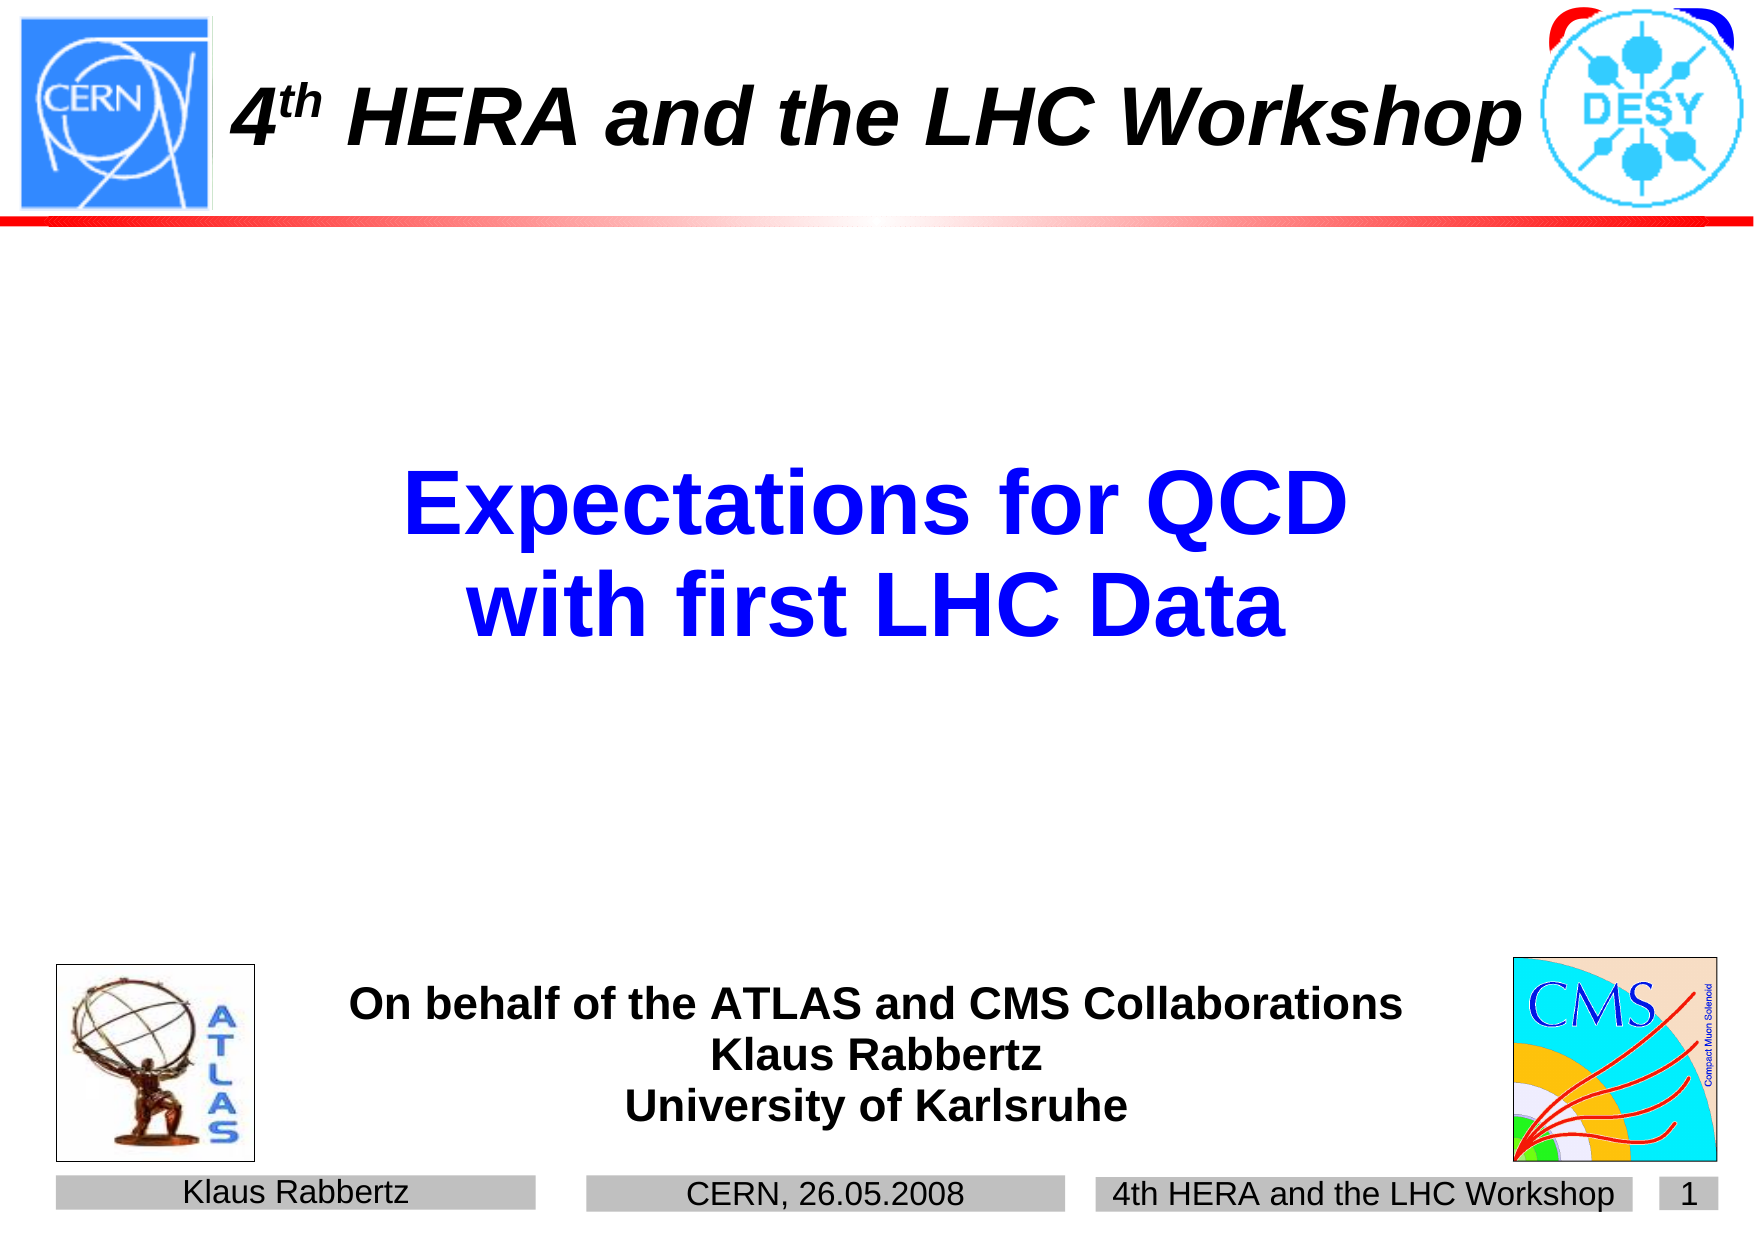

# 4th HERA and the LHC Workshop
Expectations for QCD
with first LHC Data
On behalf of the ATLAS and CMS Collaborations
Klaus Rabbertz
University of Karlsruhe